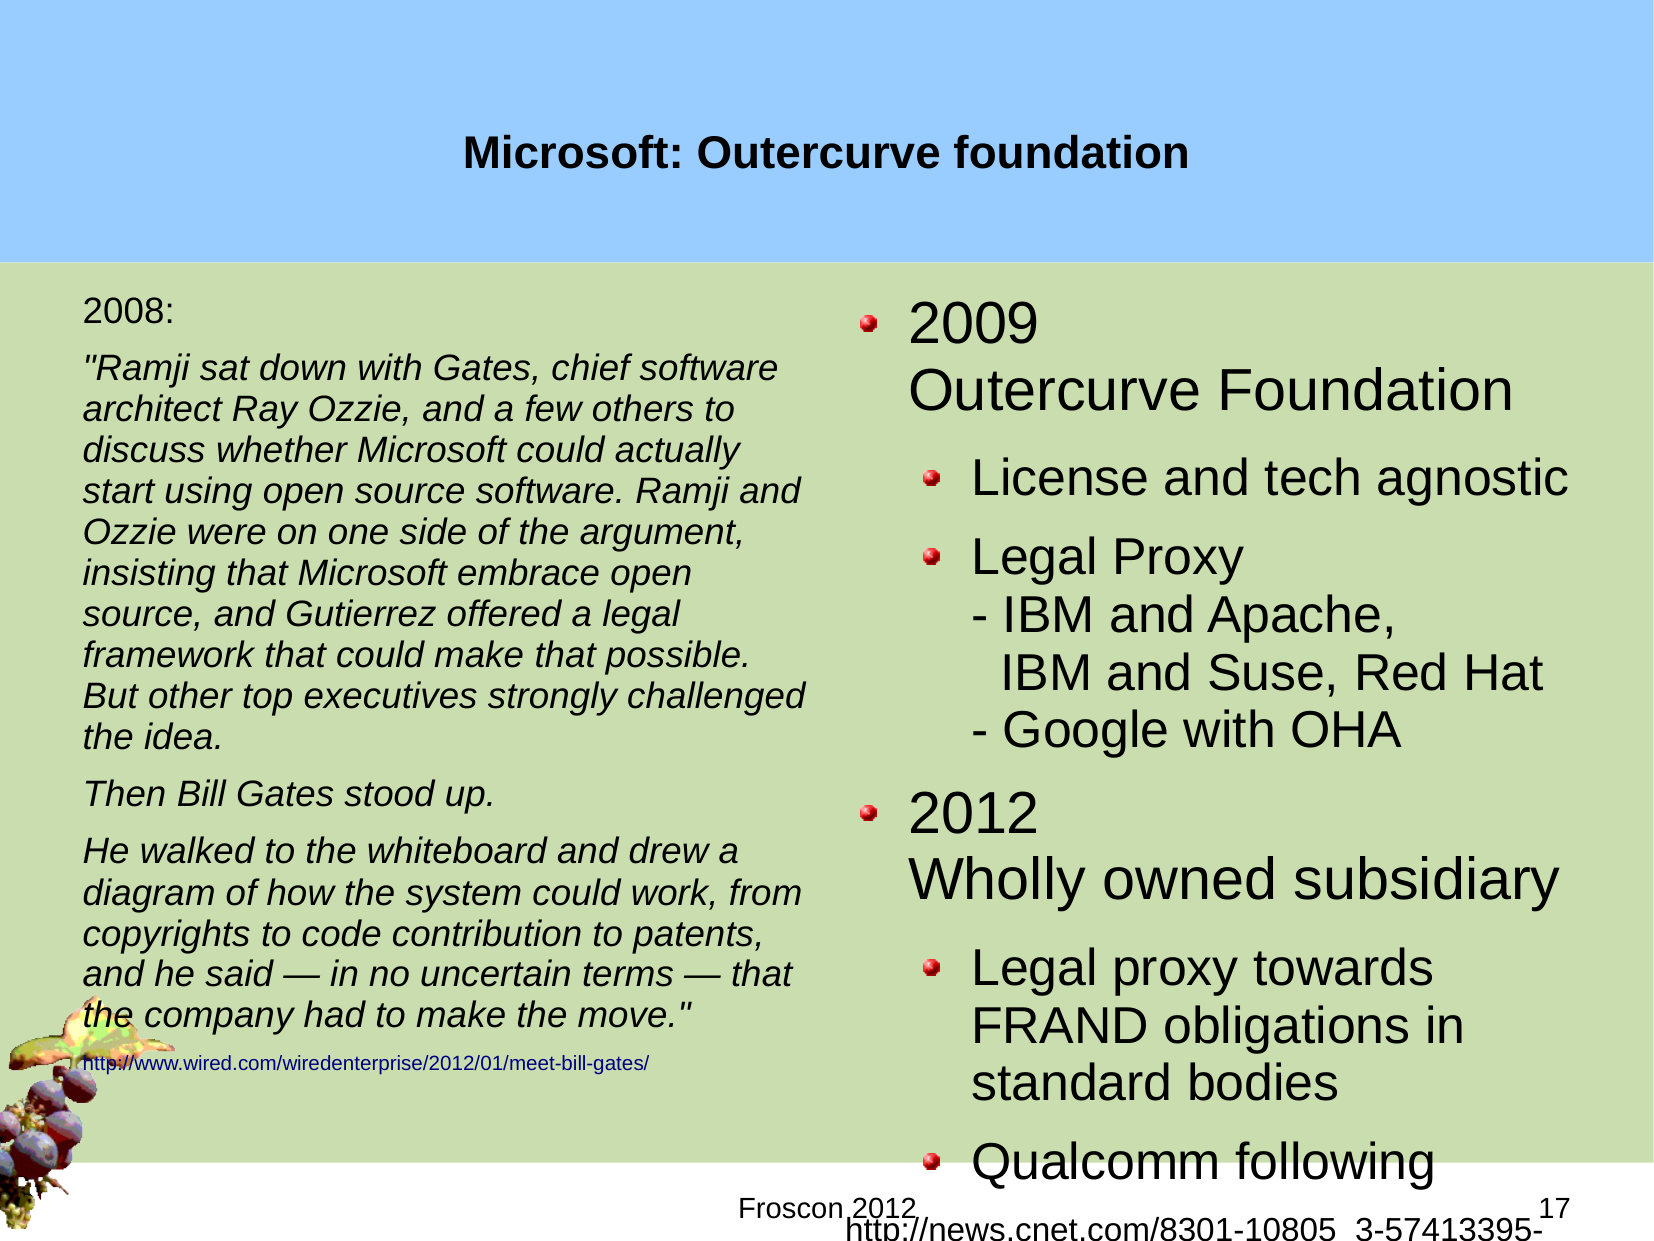

# Microsoft: Outercurve foundation
2008:
"Ramji sat down with Gates, chief software architect Ray Ozzie, and a few others to discuss whether Microsoft could actually start using open source software. Ramji and Ozzie were on one side of the argument, insisting that Microsoft embrace open source, and Gutierrez offered a legal framework that could make that possible. But other top executives strongly challenged the idea.
Then Bill Gates stood up.
He walked to the whiteboard and drew a diagram of how the system could work, from copyrights to code contribution to patents, and he said — in no uncertain terms — that the company had to make the move."
http://www.wired.com/wiredenterprise/2012/01/meet-bill-gates/
2009
Outercurve Foundation
License and tech agnostic
Legal Proxy
- IBM and Apache,
 IBM and Suse, Red Hat
- Google with OHA
2012
Wholly owned subsidiary
Legal proxy towards FRAND obligations in standard bodies
Qualcomm following
http://news.cnet.com/8301-10805_3-57413395-75/microsoft-folds-interoperability-team-into-open-source-subsidiary/
Froscon 2012
17